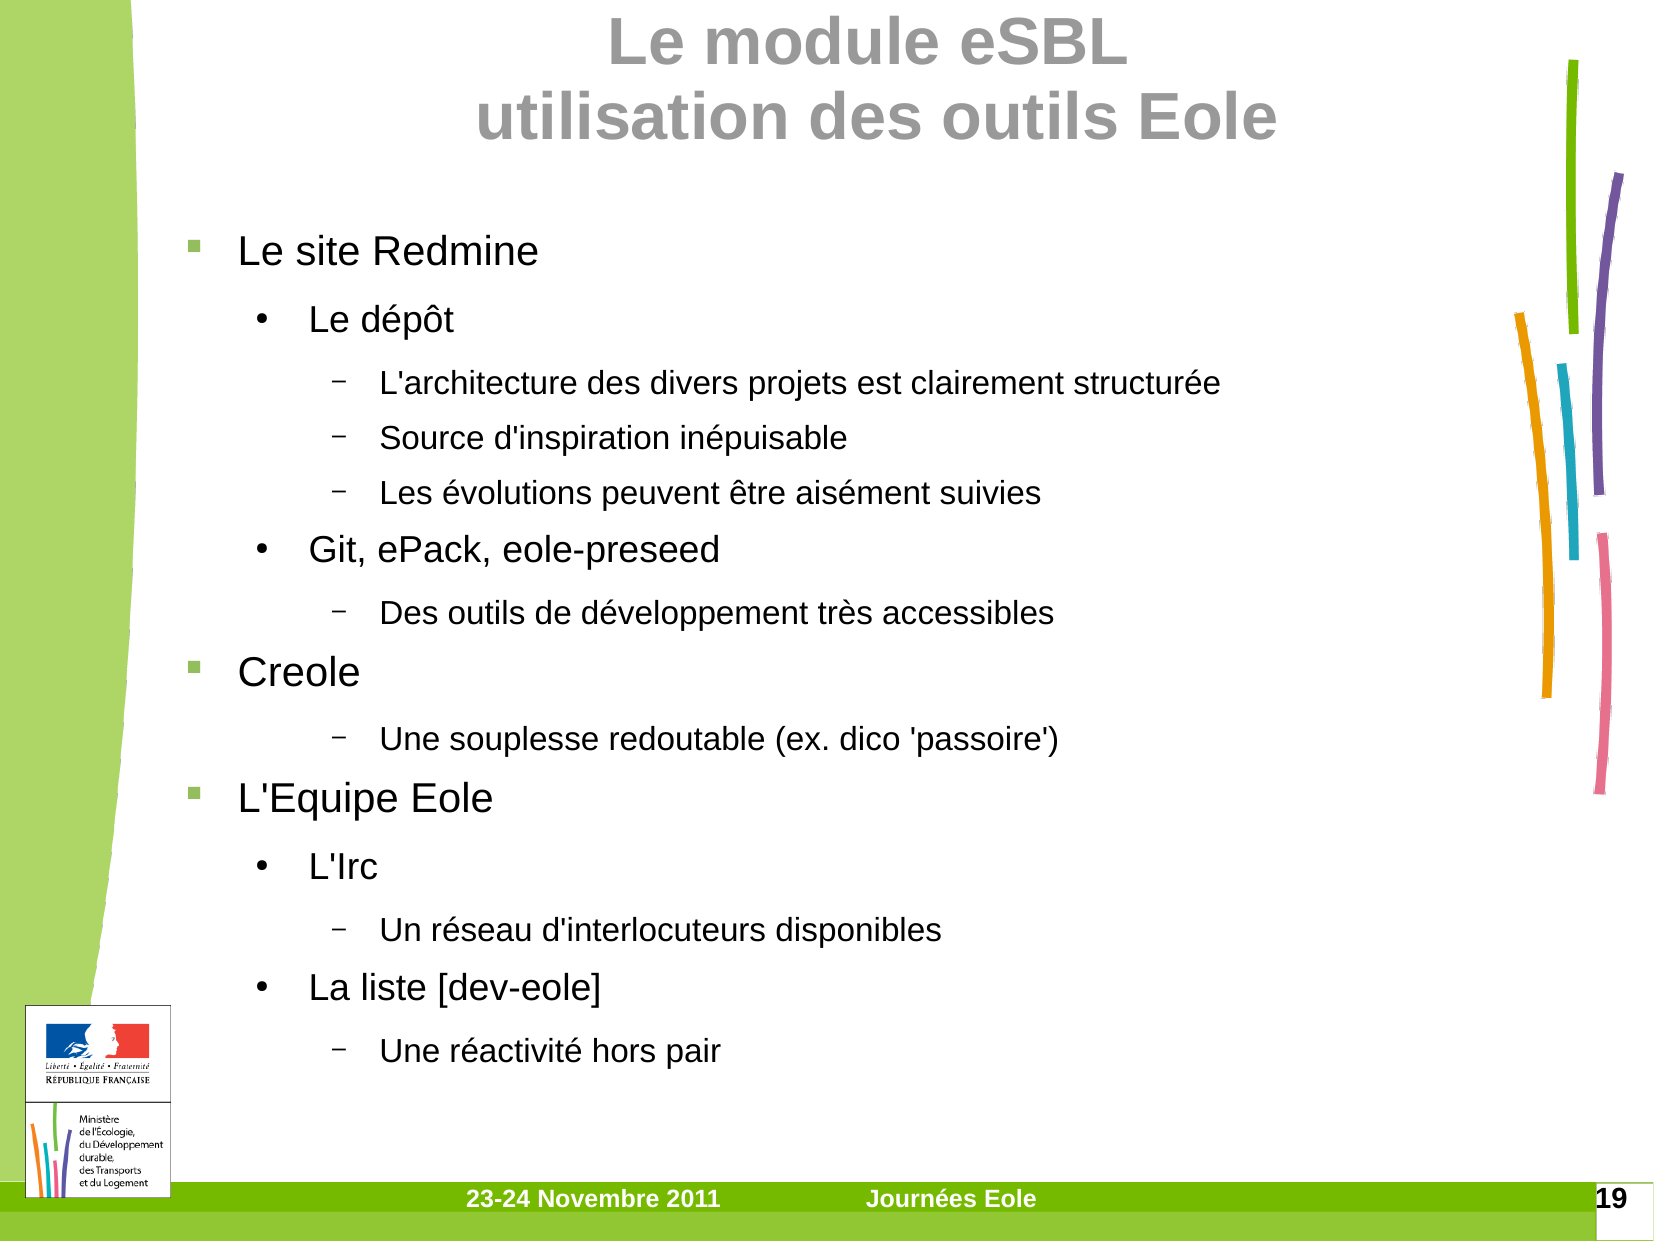

# Le module eSBL utilisation des outils Eole
Le site Redmine
Le dépôt
L'architecture des divers projets est clairement structurée
Source d'inspiration inépuisable
Les évolutions peuvent être aisément suivies
Git, ePack, eole-preseed
Des outils de développement très accessibles
Creole
Une souplesse redoutable (ex. dico 'passoire')
L'Equipe Eole
L'Irc
Un réseau d'interlocuteurs disponibles
La liste [dev-eole]
Une réactivité hors pair
19
 SG/SPSSI/PSI septembre 2011
Schéma directeur des SI